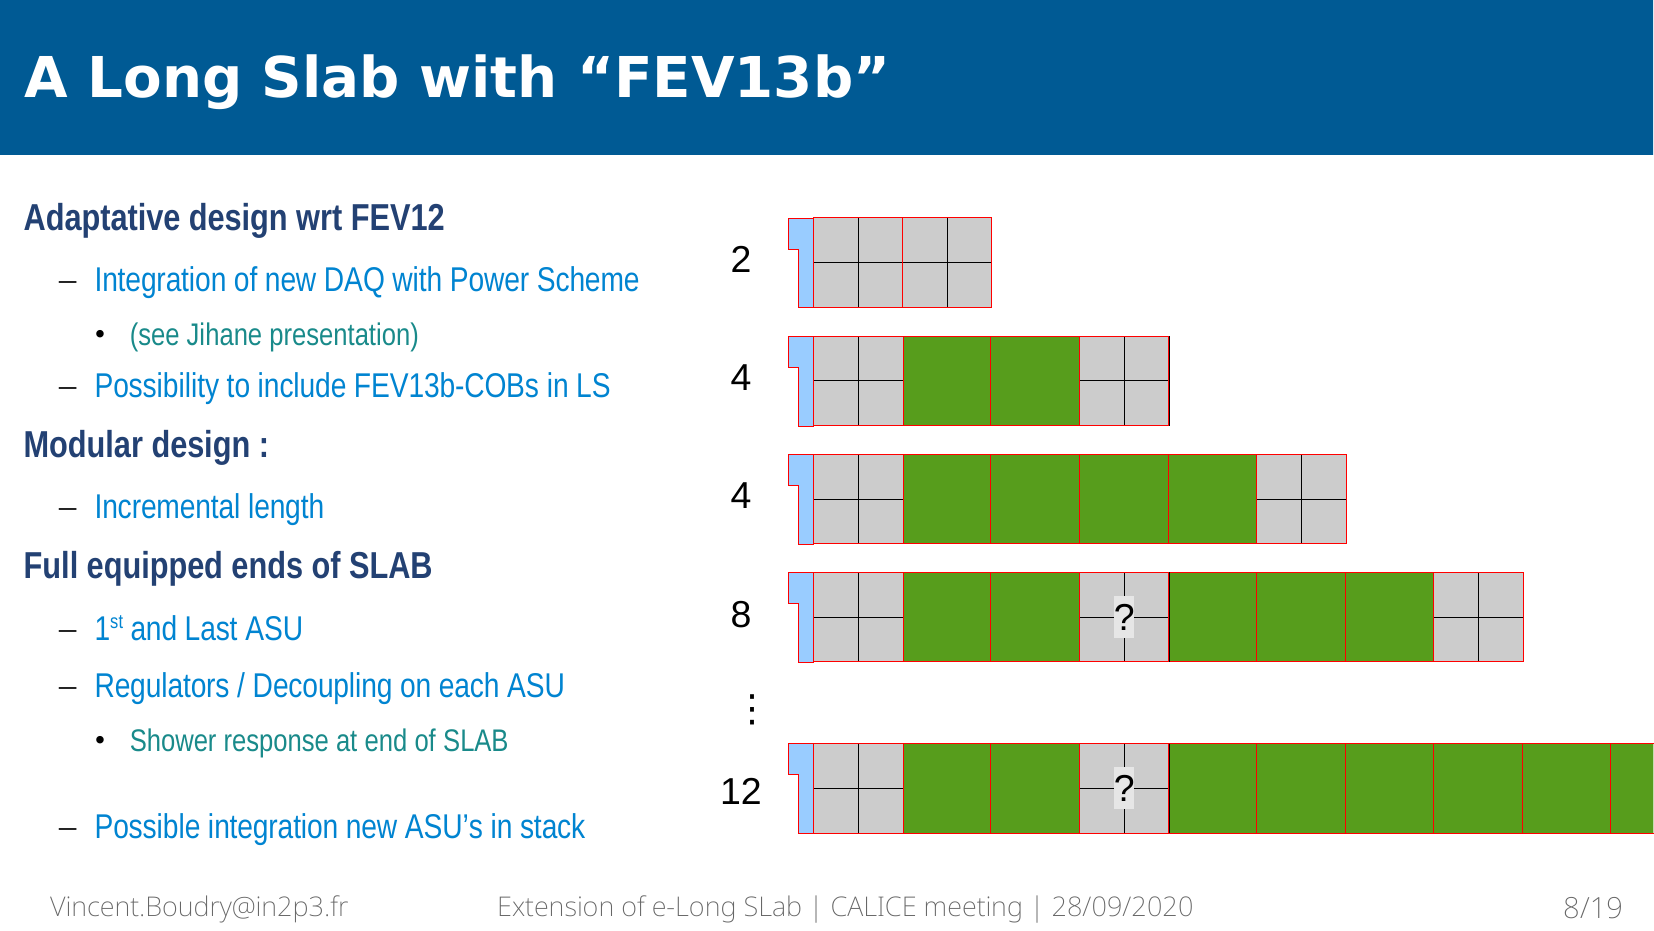

# A Long Slab with “FEV13b”
Adaptative design wrt FEV12
Integration of new DAQ with Power Scheme
(see Jihane presentation)
Possibility to include FEV13b-COBs in LS
Modular design :
Incremental length
Full equipped ends of SLAB
1st and Last ASU
Regulators / Decoupling on each ASU
Shower response at end of SLAB
Possible integration new ASU’s in stack
2
4
4
?
8
⋮
?
12
Vincent.Boudry@in2p3.fr
Extension of e-Long SLab | CALICE meeting | 28/09/2020
8